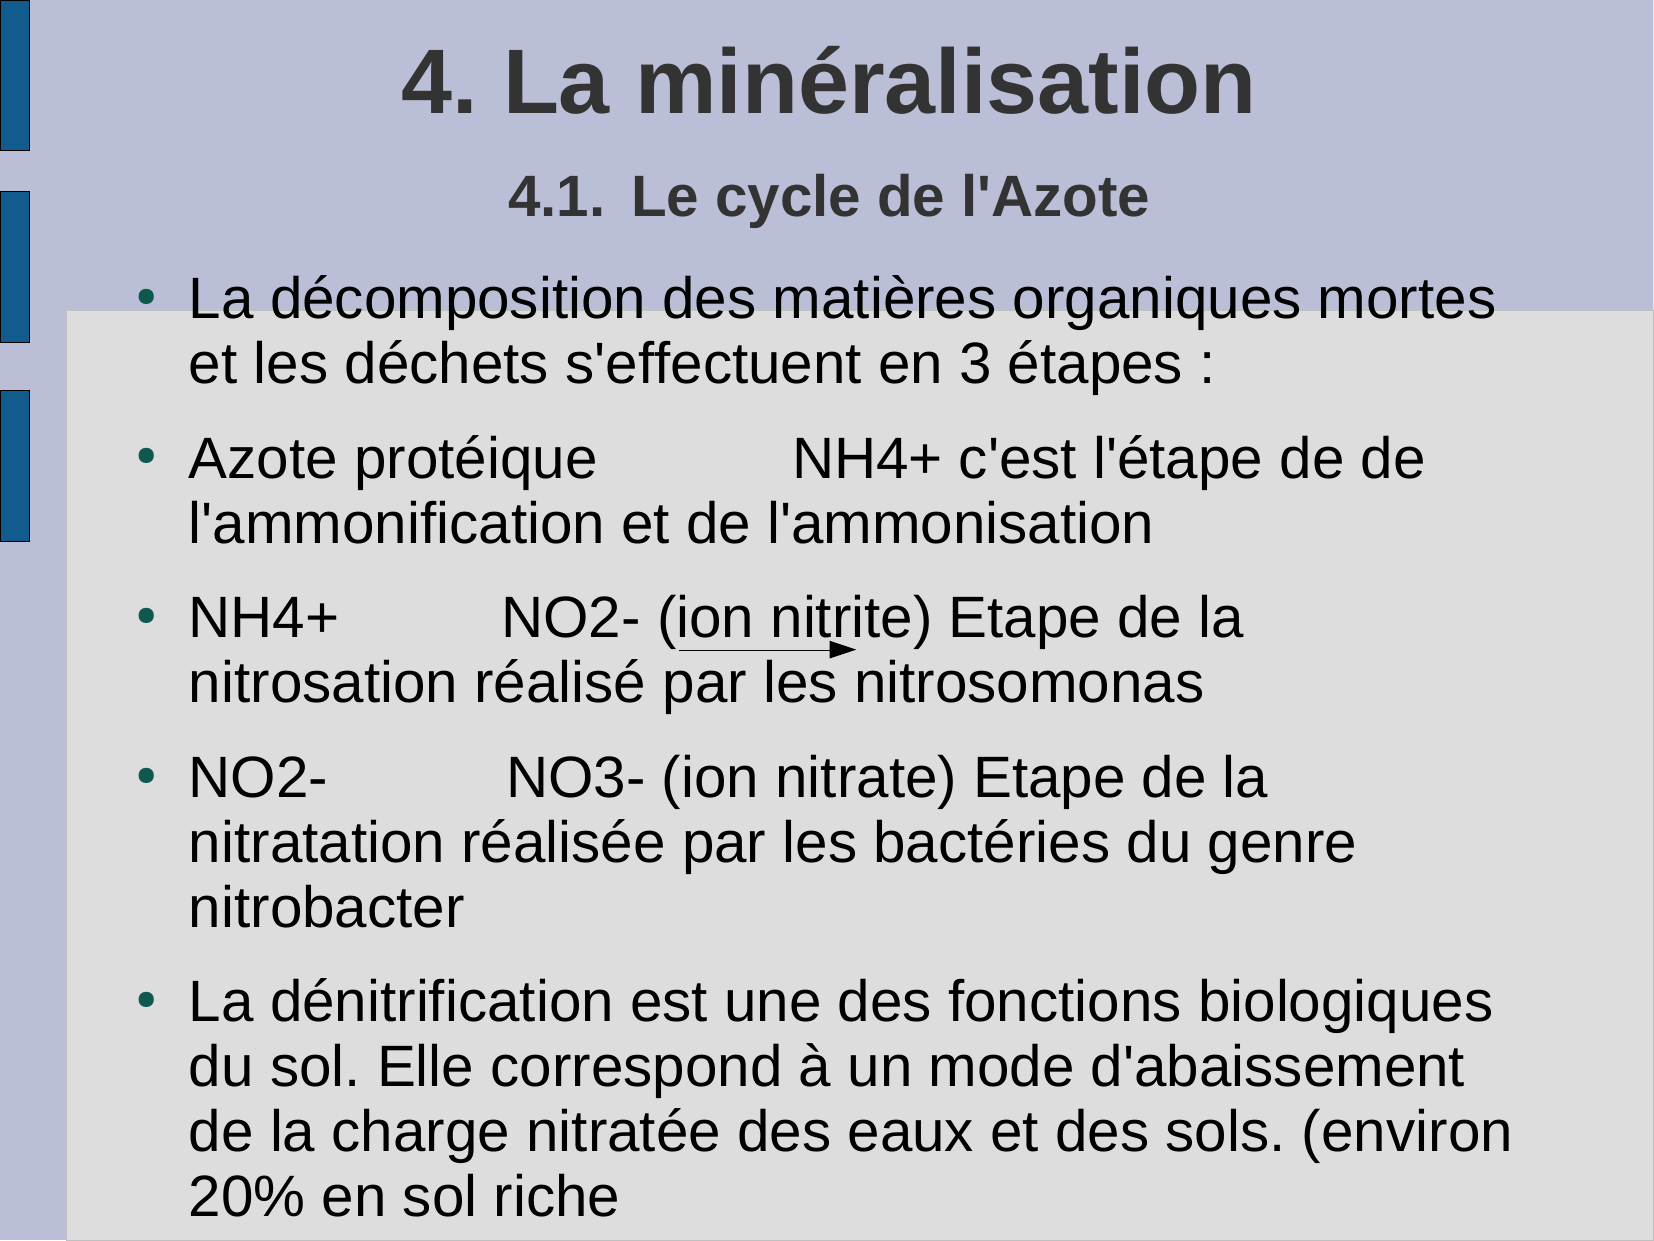

# 4. La minéralisation 4.1. Le cycle de l'Azote
La décomposition des matières organiques mortes et les déchets s'effectuent en 3 étapes :
Azote protéique NH4+ c'est l'étape de de l'ammonification et de l'ammonisation
NH4+ NO2- (ion nitrite) Etape de la nitrosation réalisé par les nitrosomonas
NO2- NO3- (ion nitrate) Etape de la nitratation réalisée par les bactéries du genre nitrobacter
La dénitrification est une des fonctions biologiques du sol. Elle correspond à un mode d'abaissement de la charge nitratée des eaux et des sols. (environ 20% en sol riche